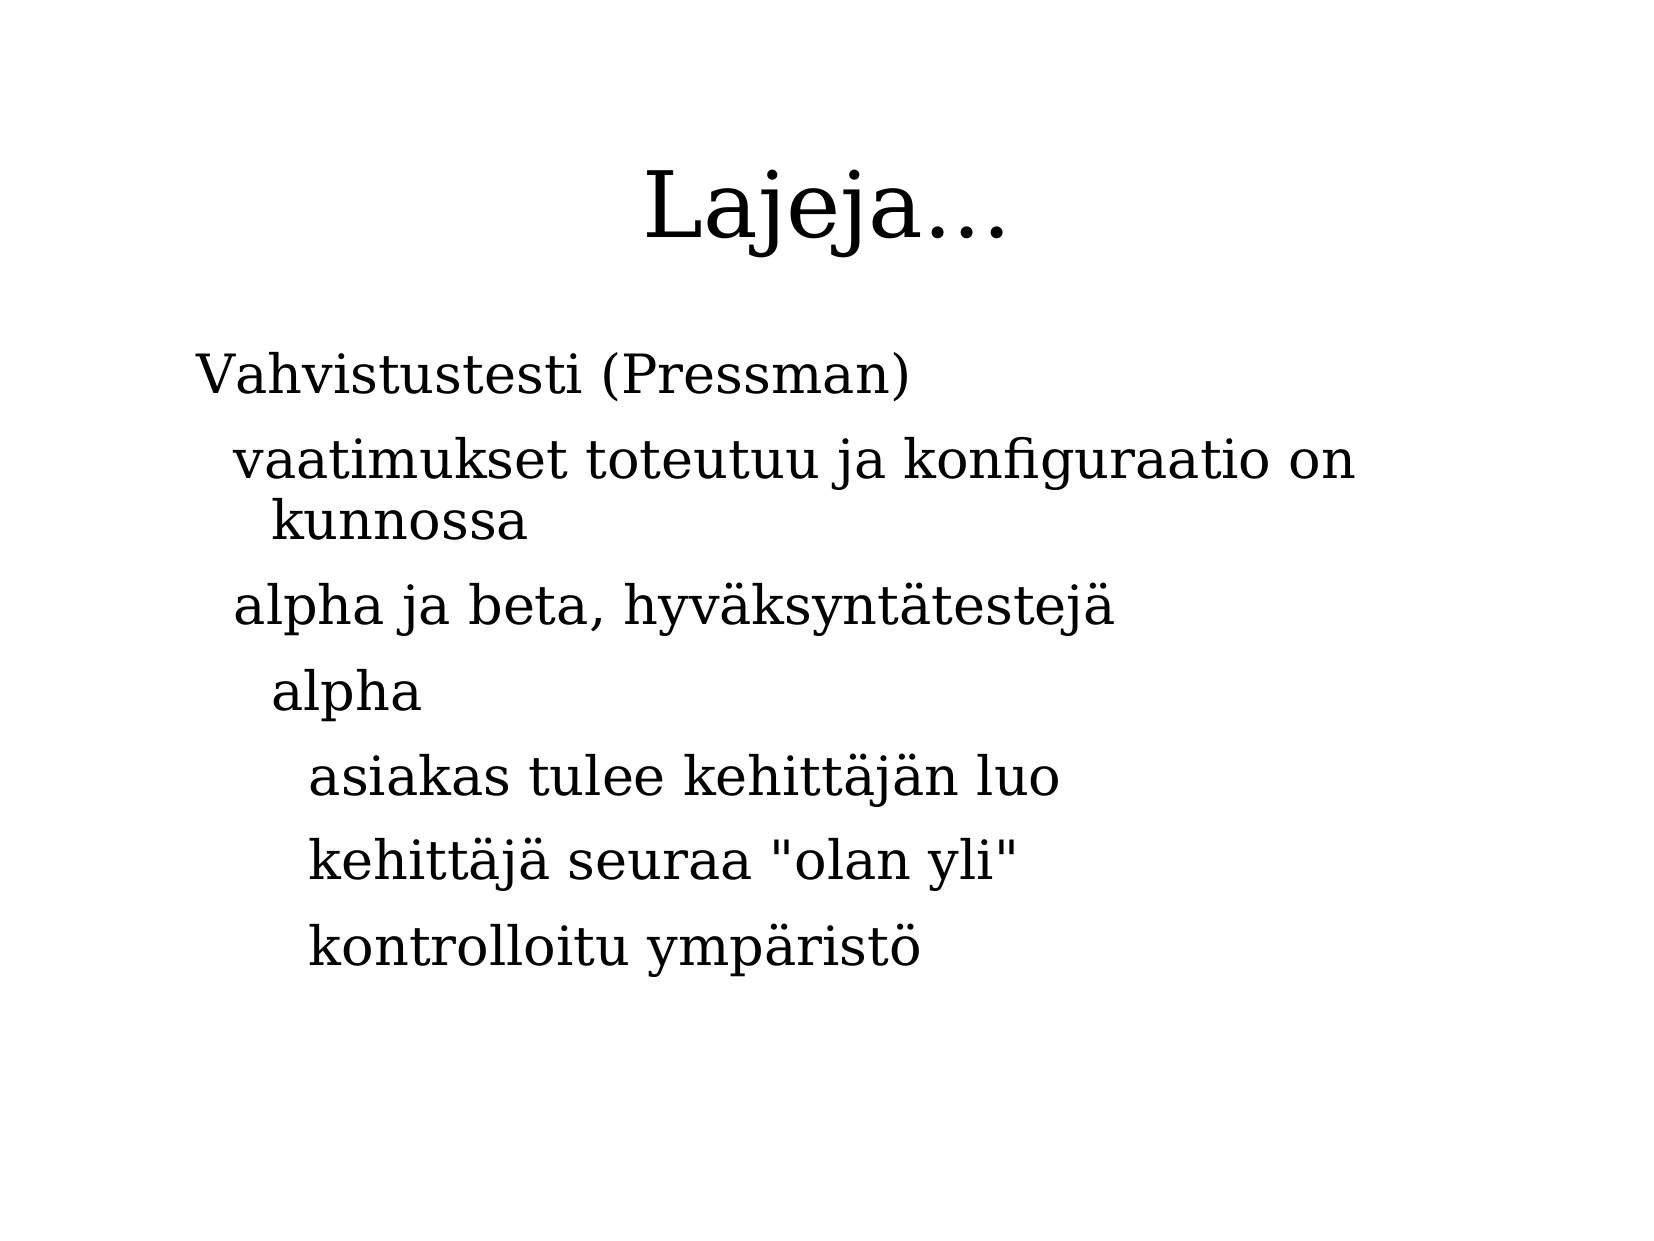

# Lajeja...
Vahvistustesti (Pressman)
vaatimukset toteutuu ja konfiguraatio on kunnossa
alpha ja beta, hyväksyntätestejä
alpha
asiakas tulee kehittäjän luo
kehittäjä seuraa "olan yli"
kontrolloitu ympäristö